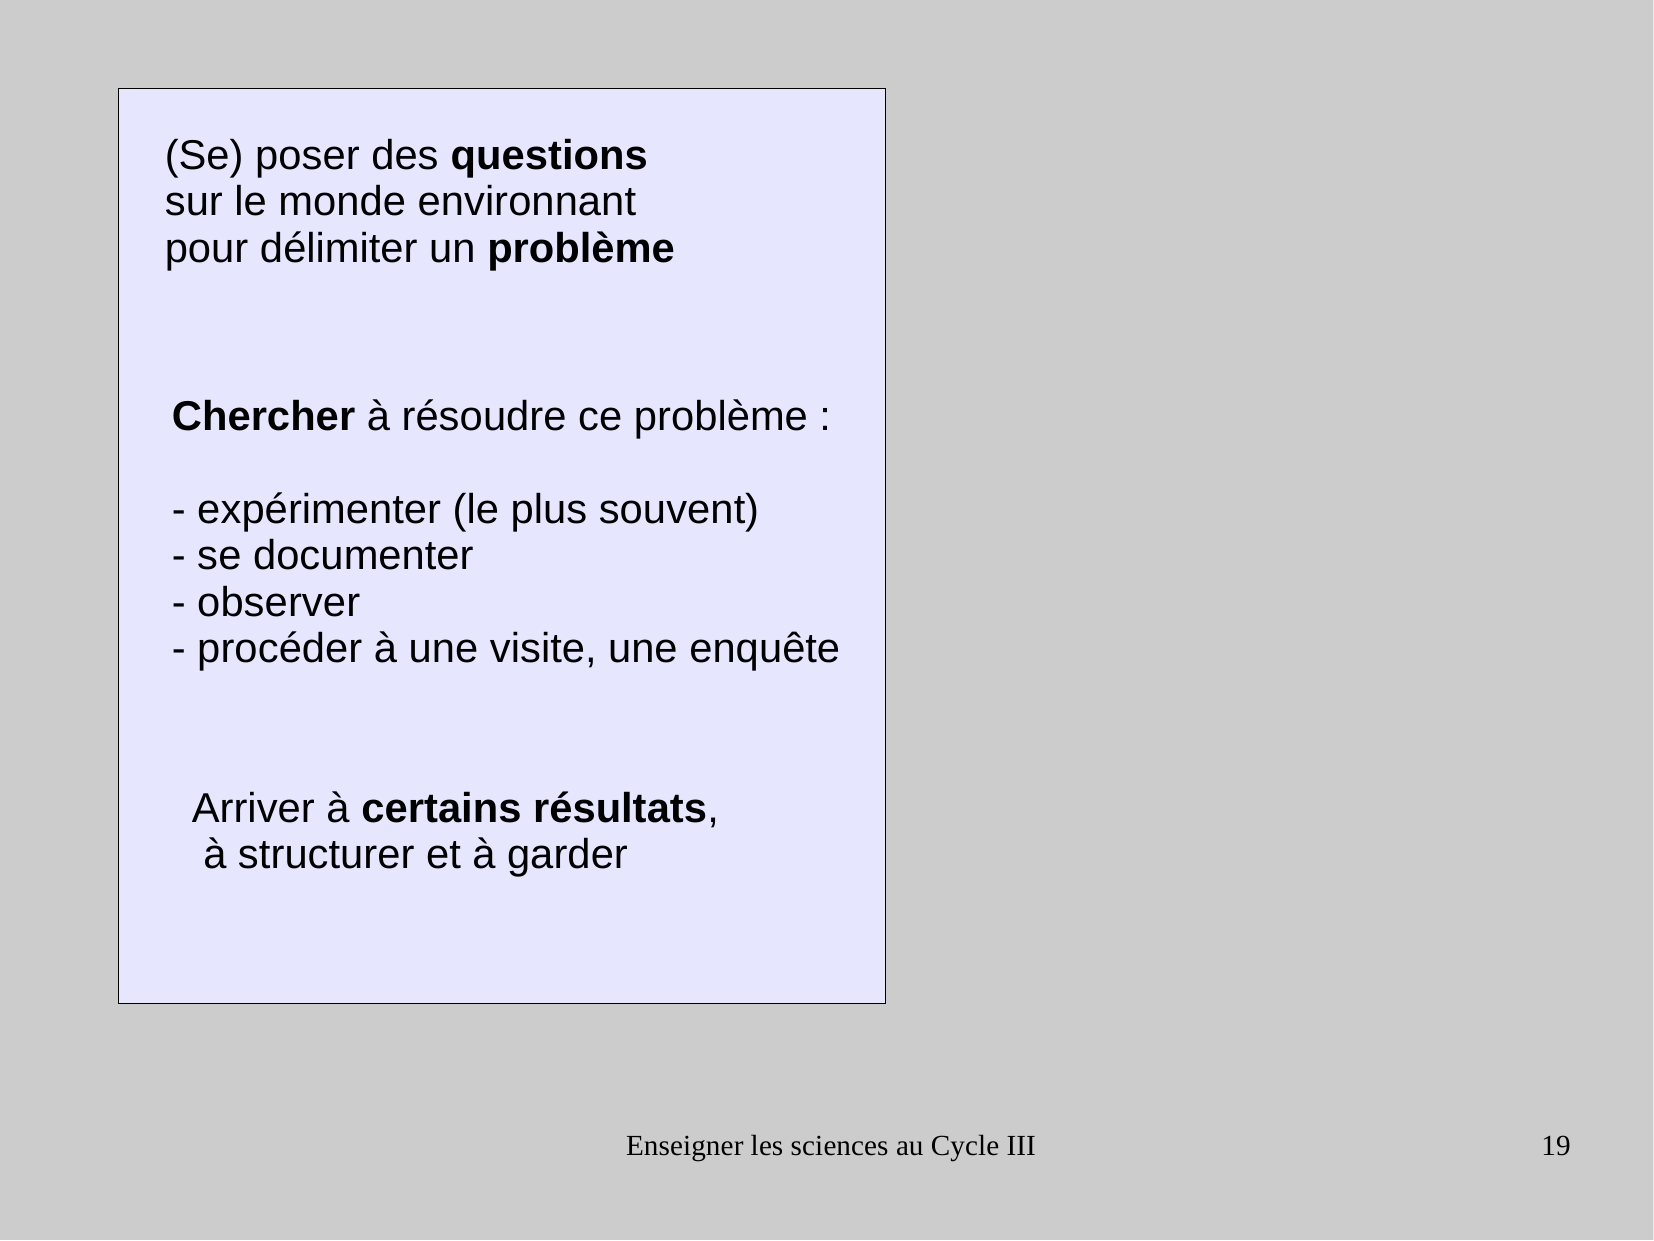

(Se) poser des questions
sur le monde environnant
pour délimiter un problème
Chercher à résoudre ce problème :
- expérimenter (le plus souvent)
- se documenter
- observer
- procéder à une visite, une enquête
Arriver à certains résultats,
 à structurer et à garder
 Enseigner les sciences au Cycle III
19